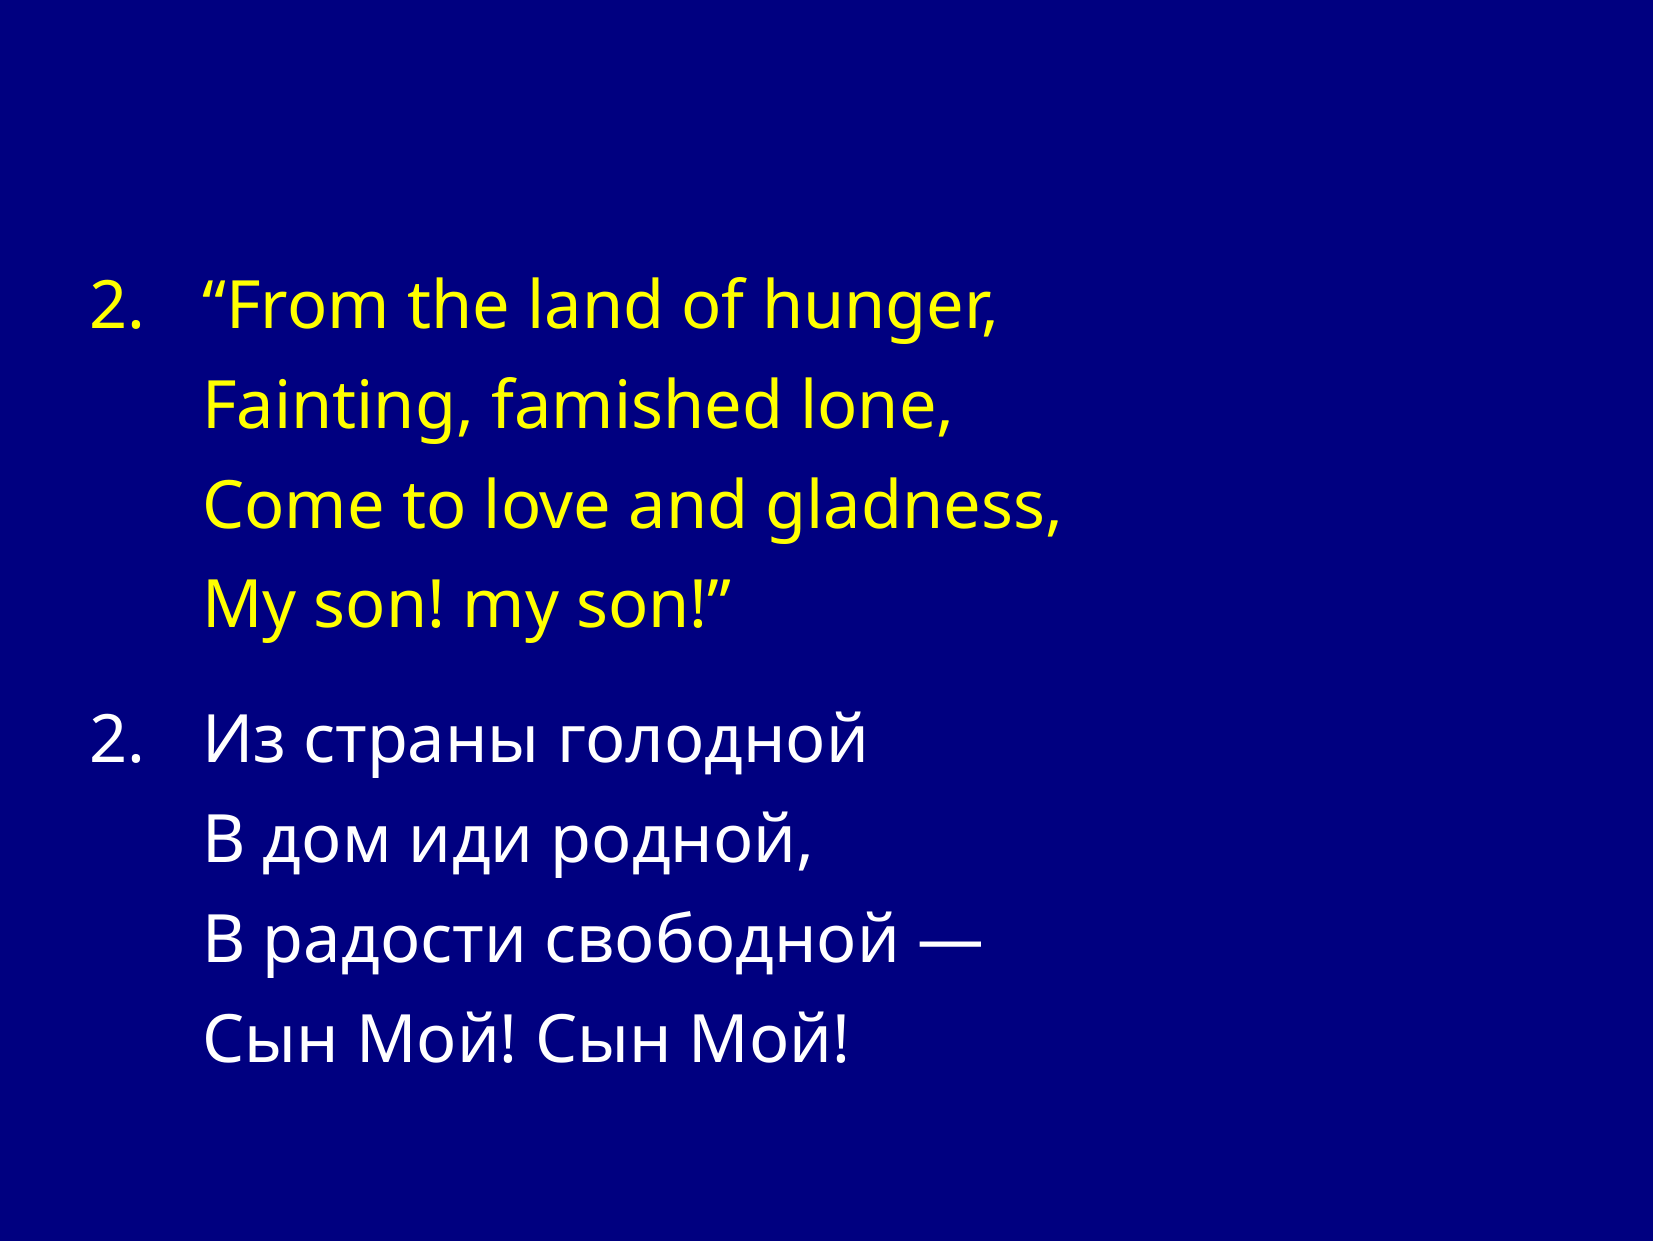

2.	“From the land of hunger,
	Fainting, famished lone,
	Come to love and gladness,
	My son! my son!”
2.	Из страны голодной
	В дом иди родной,
	В радости свободной —
	Сын Мой! Сын Мой!